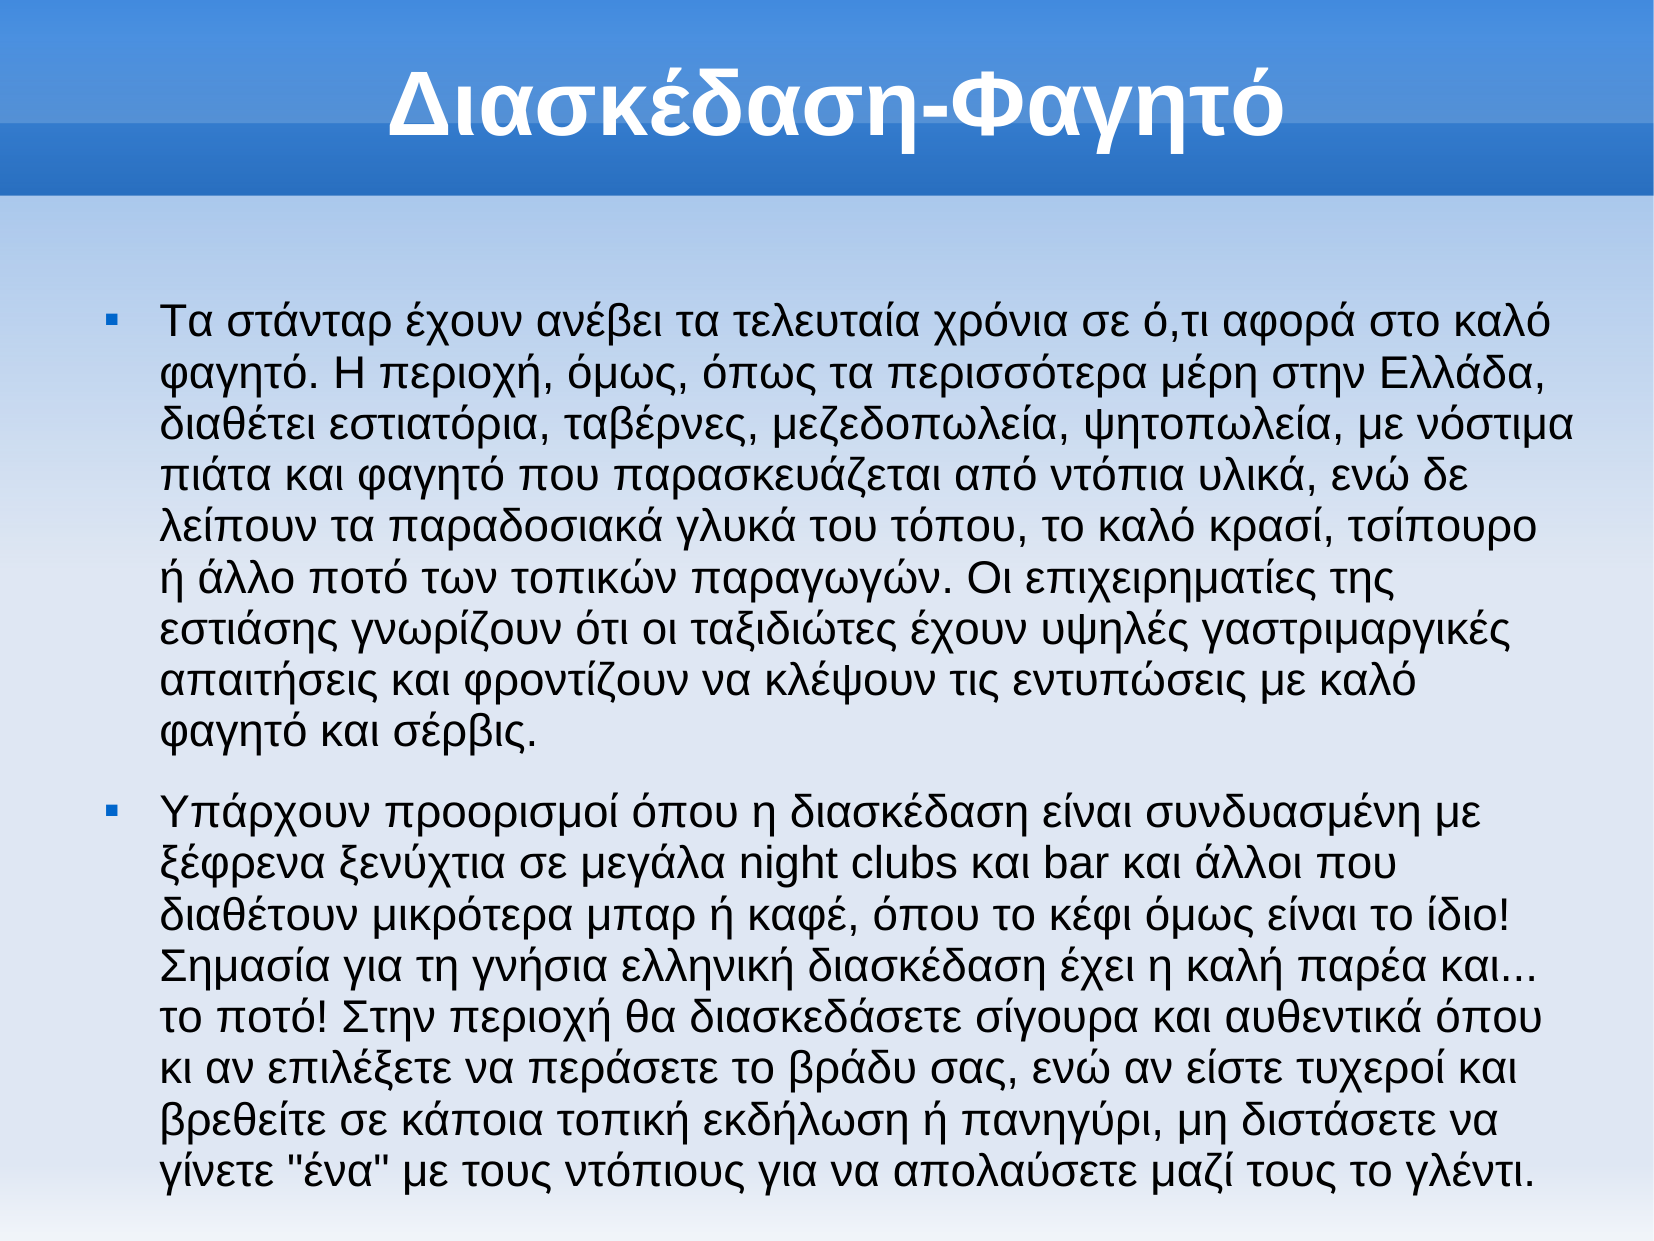

# Διασκέδαση-Φαγητό
Τα στάνταρ έχουν ανέβει τα τελευταία χρόνια σε ό,τι αφορά στο καλό φαγητό. Η περιοχή, όμως, όπως τα περισσότερα μέρη στην Ελλάδα, διαθέτει εστιατόρια, ταβέρνες, μεζεδοπωλεία, ψητοπωλεία, με νόστιμα πιάτα και φαγητό που παρασκευάζεται από ντόπια υλικά, ενώ δε λείπουν τα παραδοσιακά γλυκά του τόπου, το καλό κρασί, τσίπουρο ή άλλο ποτό των τοπικών παραγωγών. Οι επιχειρηματίες της εστιάσης γνωρίζουν ότι οι ταξιδιώτες έχουν υψηλές γαστριμαργικές απαιτήσεις και φροντίζουν να κλέψουν τις εντυπώσεις με καλό φαγητό και σέρβις.
Υπάρχουν προορισμοί όπου η διασκέδαση είναι συνδυασμένη με ξέφρενα ξενύχτια σε μεγάλα night clubs και bar και άλλοι που διαθέτουν μικρότερα μπαρ ή καφέ, όπου το κέφι όμως είναι το ίδιο! Σημασία για τη γνήσια ελληνική διασκέδαση έχει η καλή παρέα και... το ποτό! Στην περιοχή θα διασκεδάσετε σίγουρα και αυθεντικά όπου κι αν επιλέξετε να περάσετε το βράδυ σας, ενώ αν είστε τυχεροί και βρεθείτε σε κάποια τοπική εκδήλωση ή πανηγύρι, μη διστάσετε να γίνετε "ένα" με τους ντόπιους για να απολαύσετε μαζί τους το γλέντι.